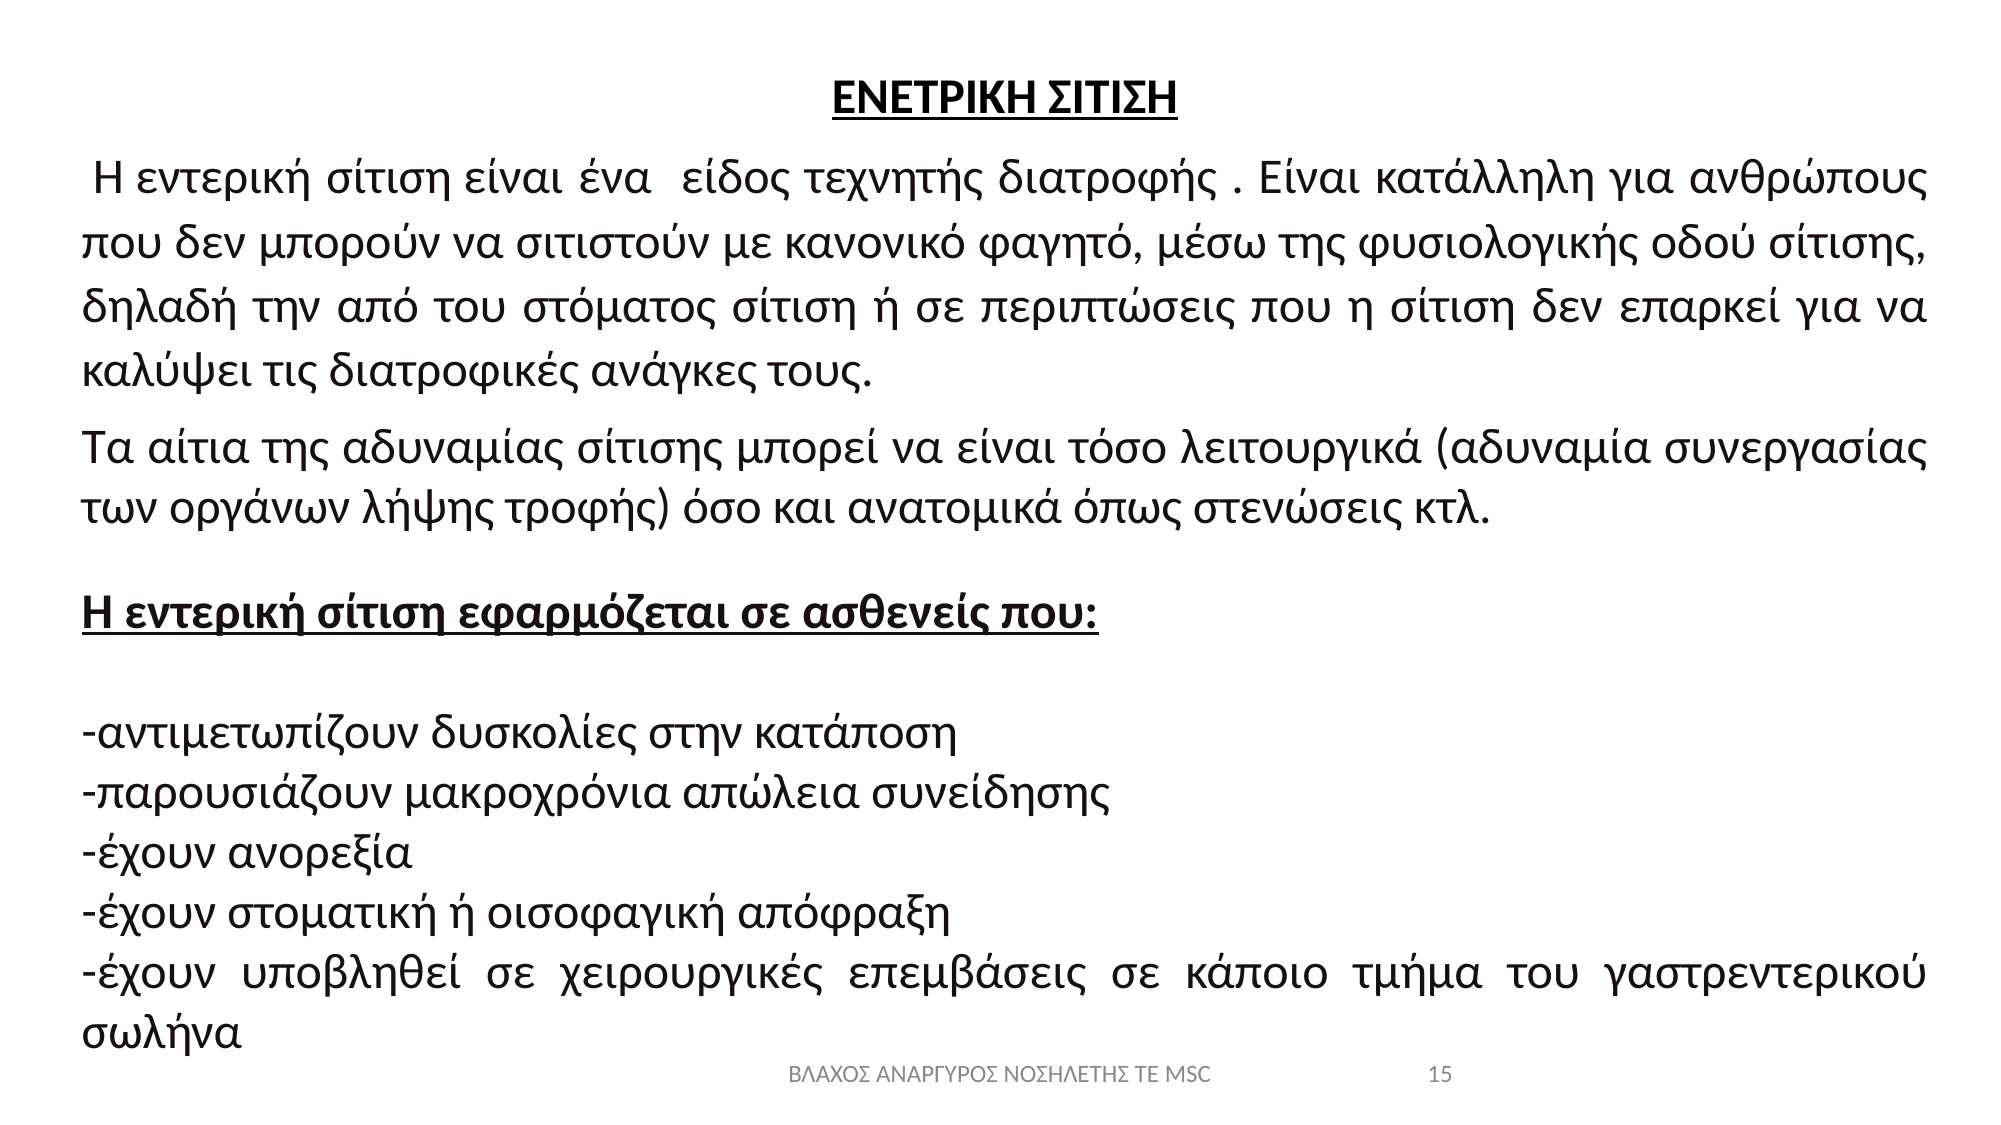

ΕΝΕΤΡΙΚΗ ΣΙΤΙΣΗ
 Η εντερική σίτιση είναι ένα είδος τεχνητής διατροφής . Είναι κατάλληλη για ανθρώπους που δεν μπορούν να σιτιστούν με κανονικό φαγητό, μέσω της φυσιολογικής οδού σίτισης, δηλαδή την από του στόματος σίτιση ή σε περιπτώσεις που η σίτιση δεν επαρκεί για να καλύψει τις διατροφικές ανάγκες τους.
Τα αίτια της αδυναμίας σίτισης μπορεί να είναι τόσο λειτουργικά (αδυναμία συνεργασίας των οργάνων λήψης τροφής) όσο και ανατομικά όπως στενώσεις κτλ.
Η εντερική σίτιση εφαρμόζεται σε ασθενείς που:
-αντιμετωπίζουν δυσκολίες στην κατάποση
-παρουσιάζουν μακροχρόνια απώλεια συνείδησης
-έχουν ανορεξία
-έχουν στοματική ή οισοφαγική απόφραξη
-έχουν υποβληθεί σε χειρουργικές επεμβάσεις σε κάποιο τμήμα του γαστρεντερικού σωλήνα
ΒΛΑΧΟΣ ΑΝΑΡΓΥΡΟΣ ΝΟΣΗΛΕΤΗΣ ΤΕ MSC